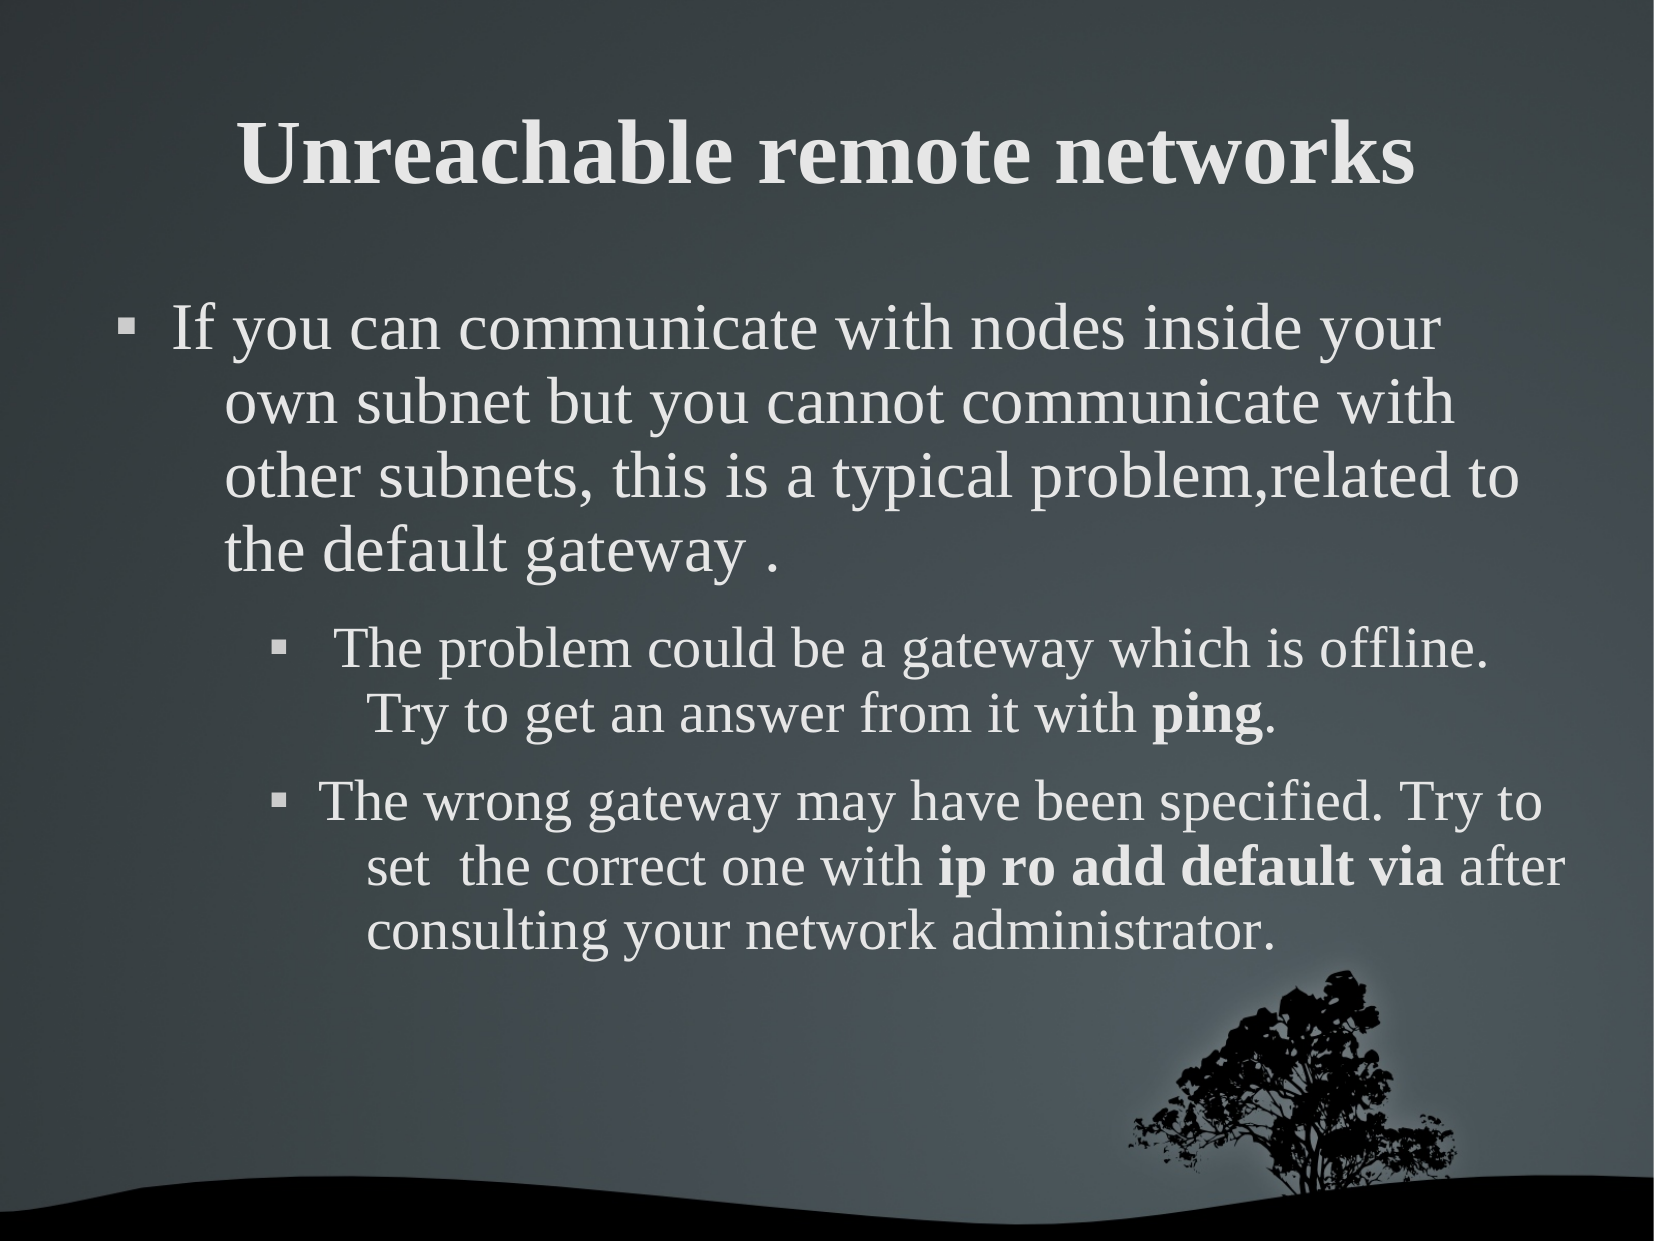

# Unreachable remote networks
If you can communicate with nodes inside your own subnet but you cannot communicate with other subnets, this is a typical problem,related to the default gateway .
 The problem could be a gateway which is offline. Try to get an answer from it with ping.
The wrong gateway may have been specified. Try to set the correct one with ip ro add default via after consulting your network administrator.